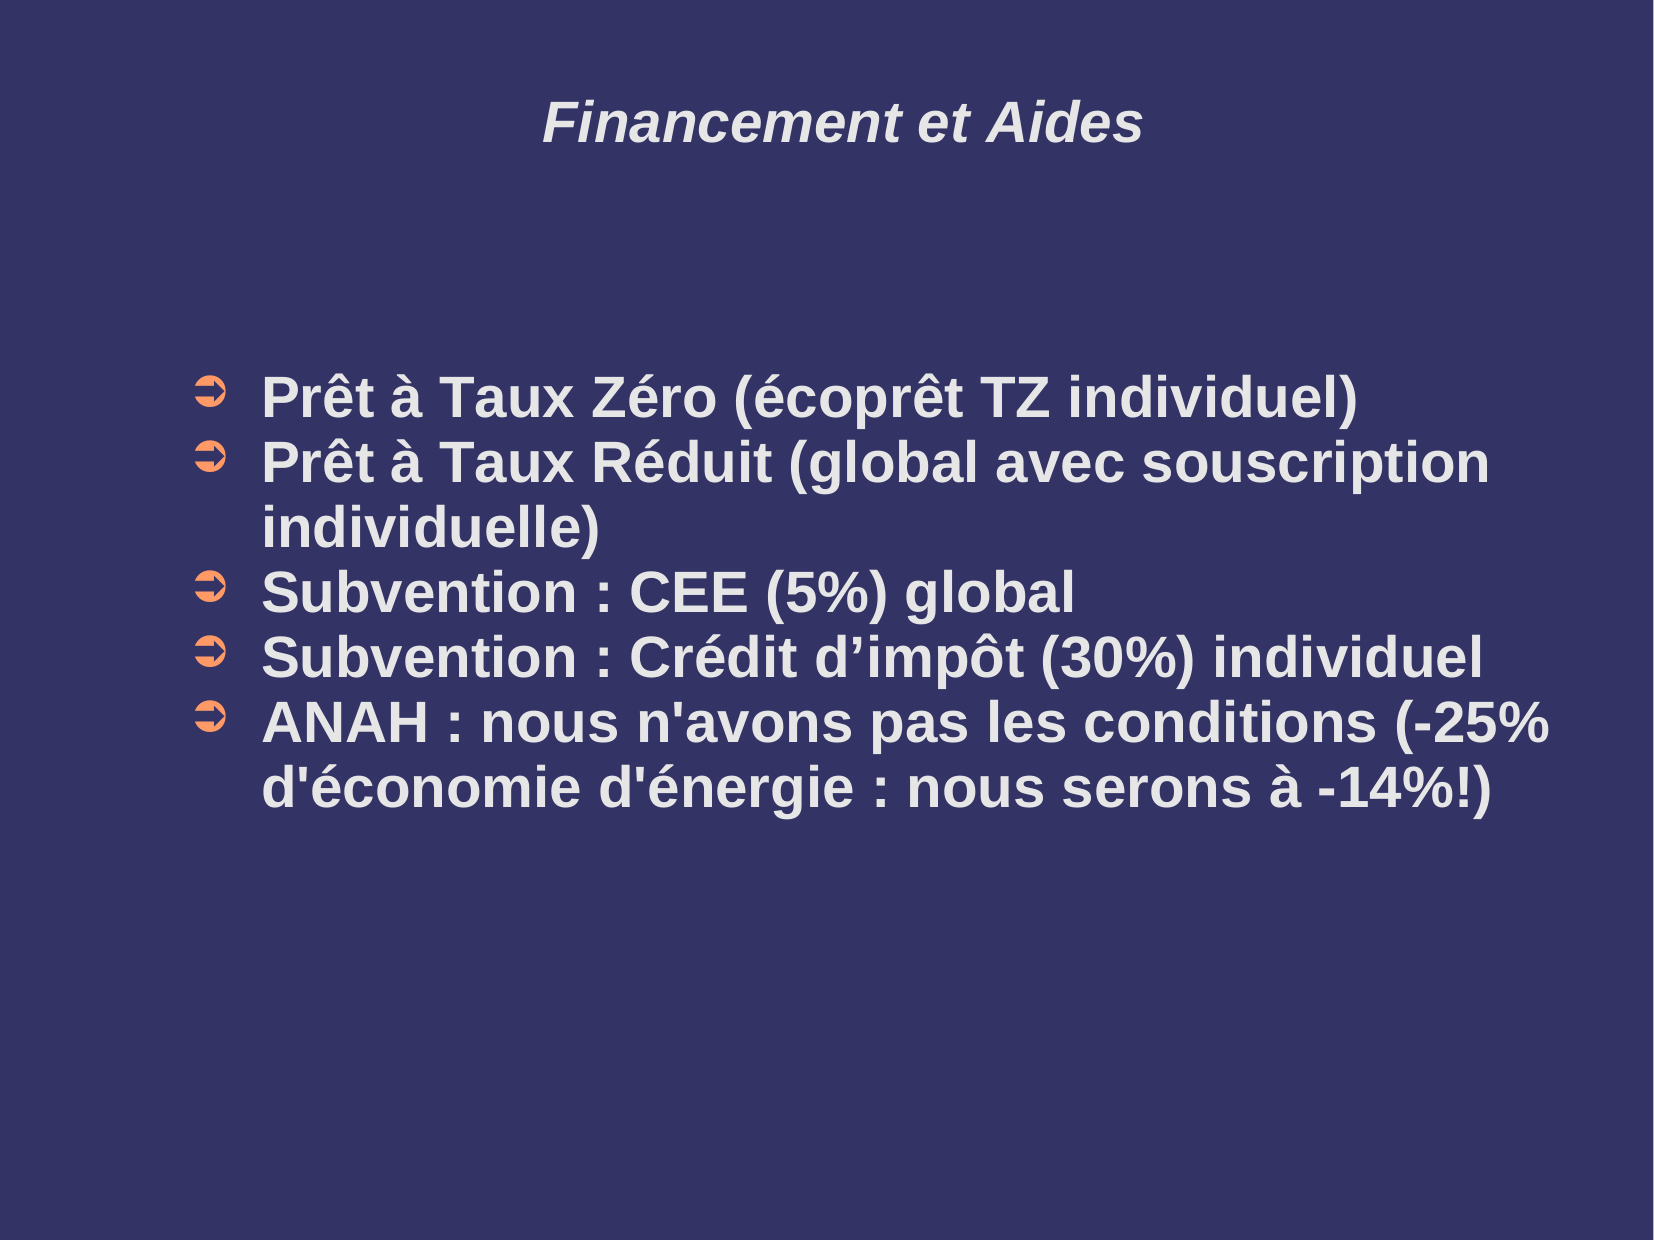

# Financement et Aides
Prêt à Taux Zéro (écoprêt TZ individuel)
Prêt à Taux Réduit (global avec souscription individuelle)
Subvention : CEE (5%) global
Subvention : Crédit d’impôt (30%) individuel
ANAH : nous n'avons pas les conditions (-25% d'économie d'énergie : nous serons à -14%!)